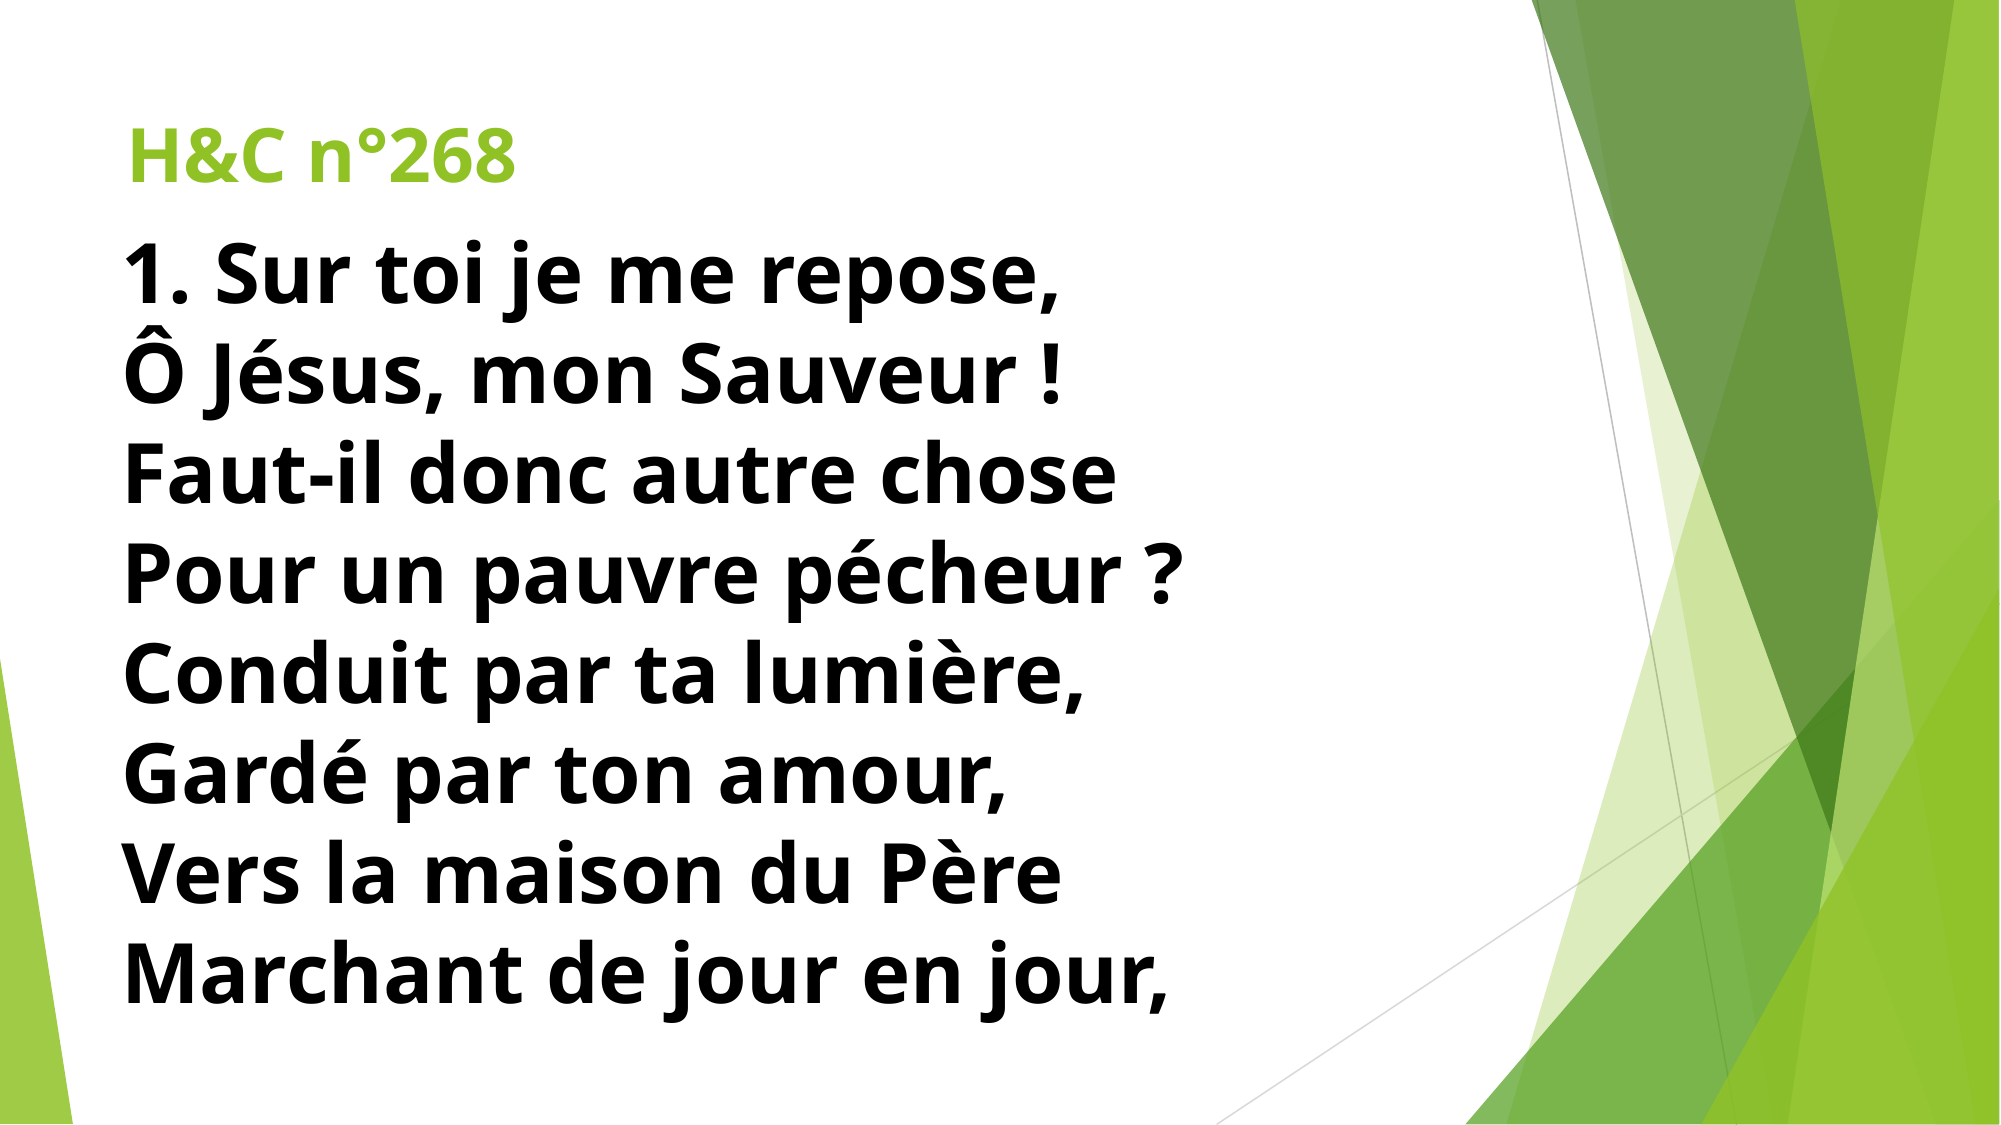

H&C n°268
1. Sur toi je me repose,
Ô Jésus, mon Sauveur !
Faut-il donc autre chose
Pour un pauvre pécheur ?
Conduit par ta lumière,
Gardé par ton amour,
Vers la maison du Père
Marchant de jour en jour,